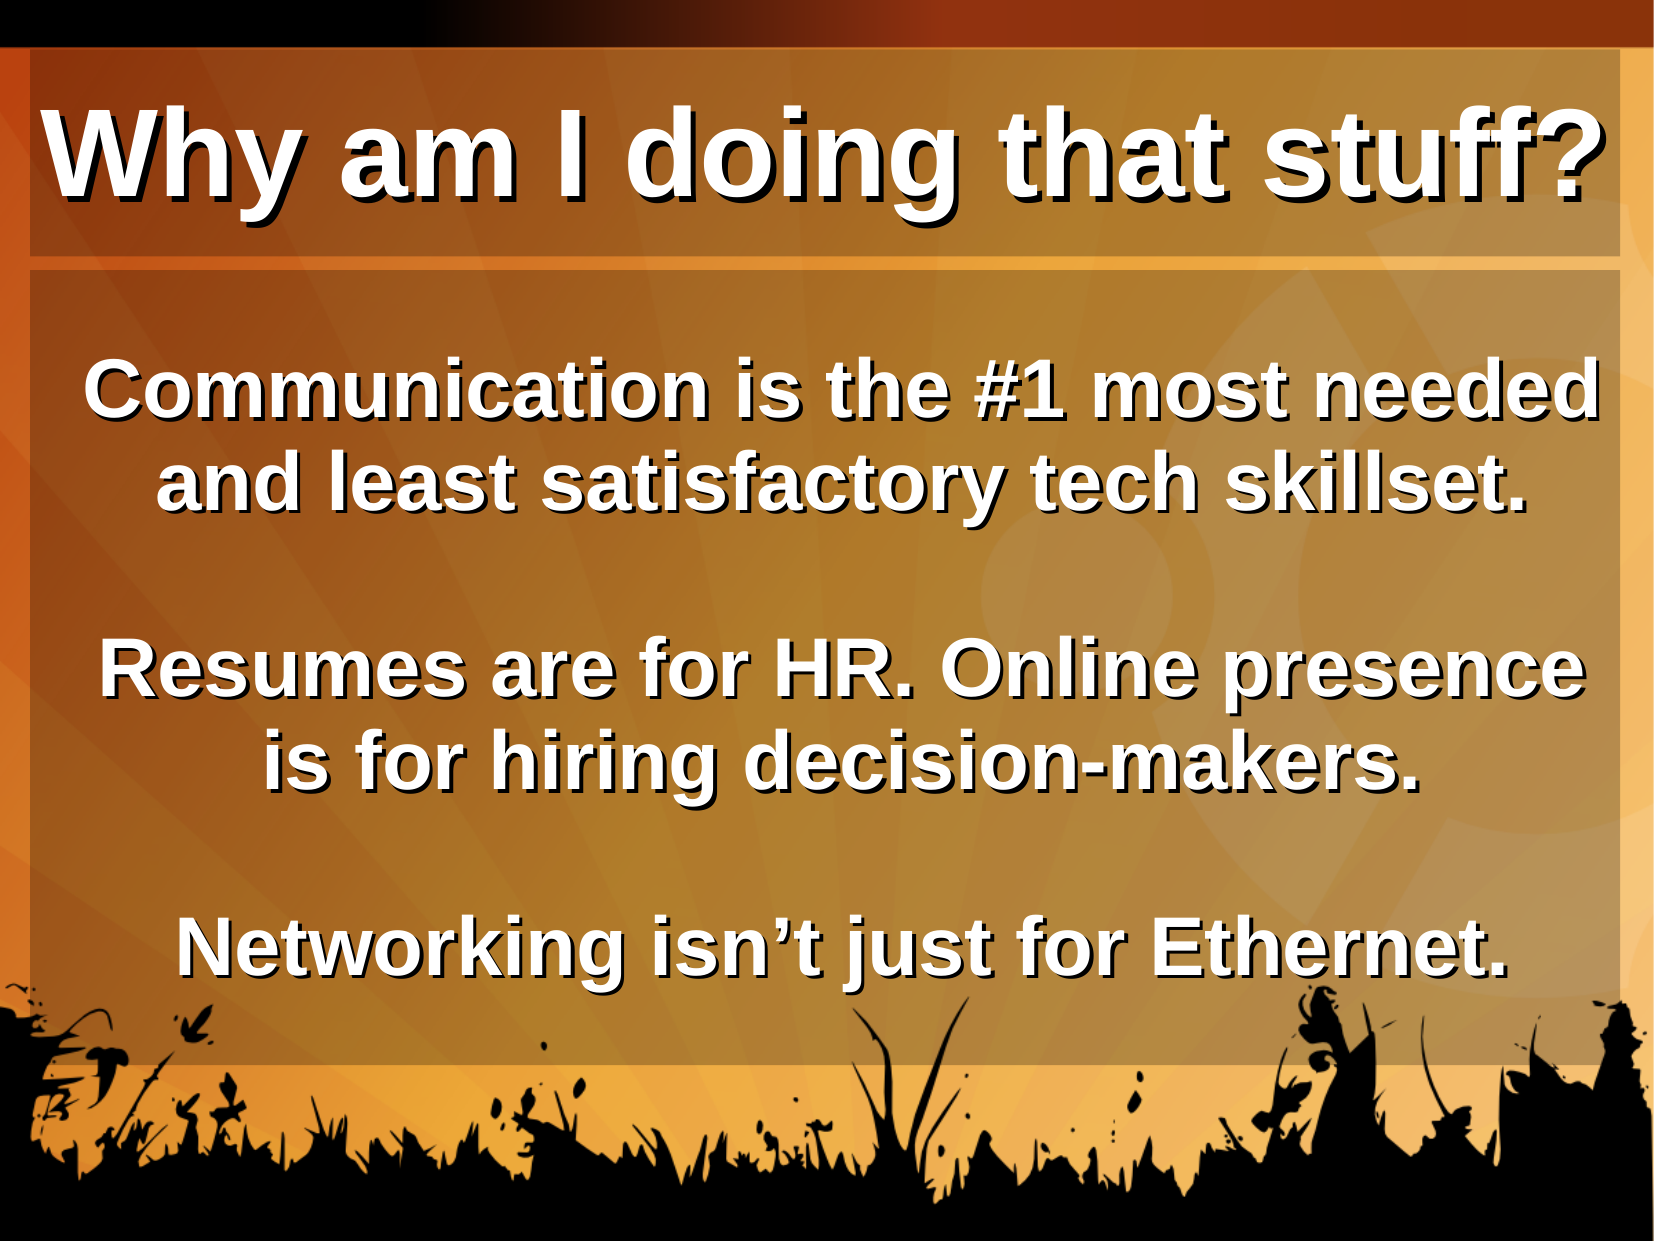

# Why am I doing that stuff?
Communication is the #1 most needed and least satisfactory tech skillset.
Resumes are for HR. Online presence is for hiring decision-makers.
Networking isn’t just for Ethernet.